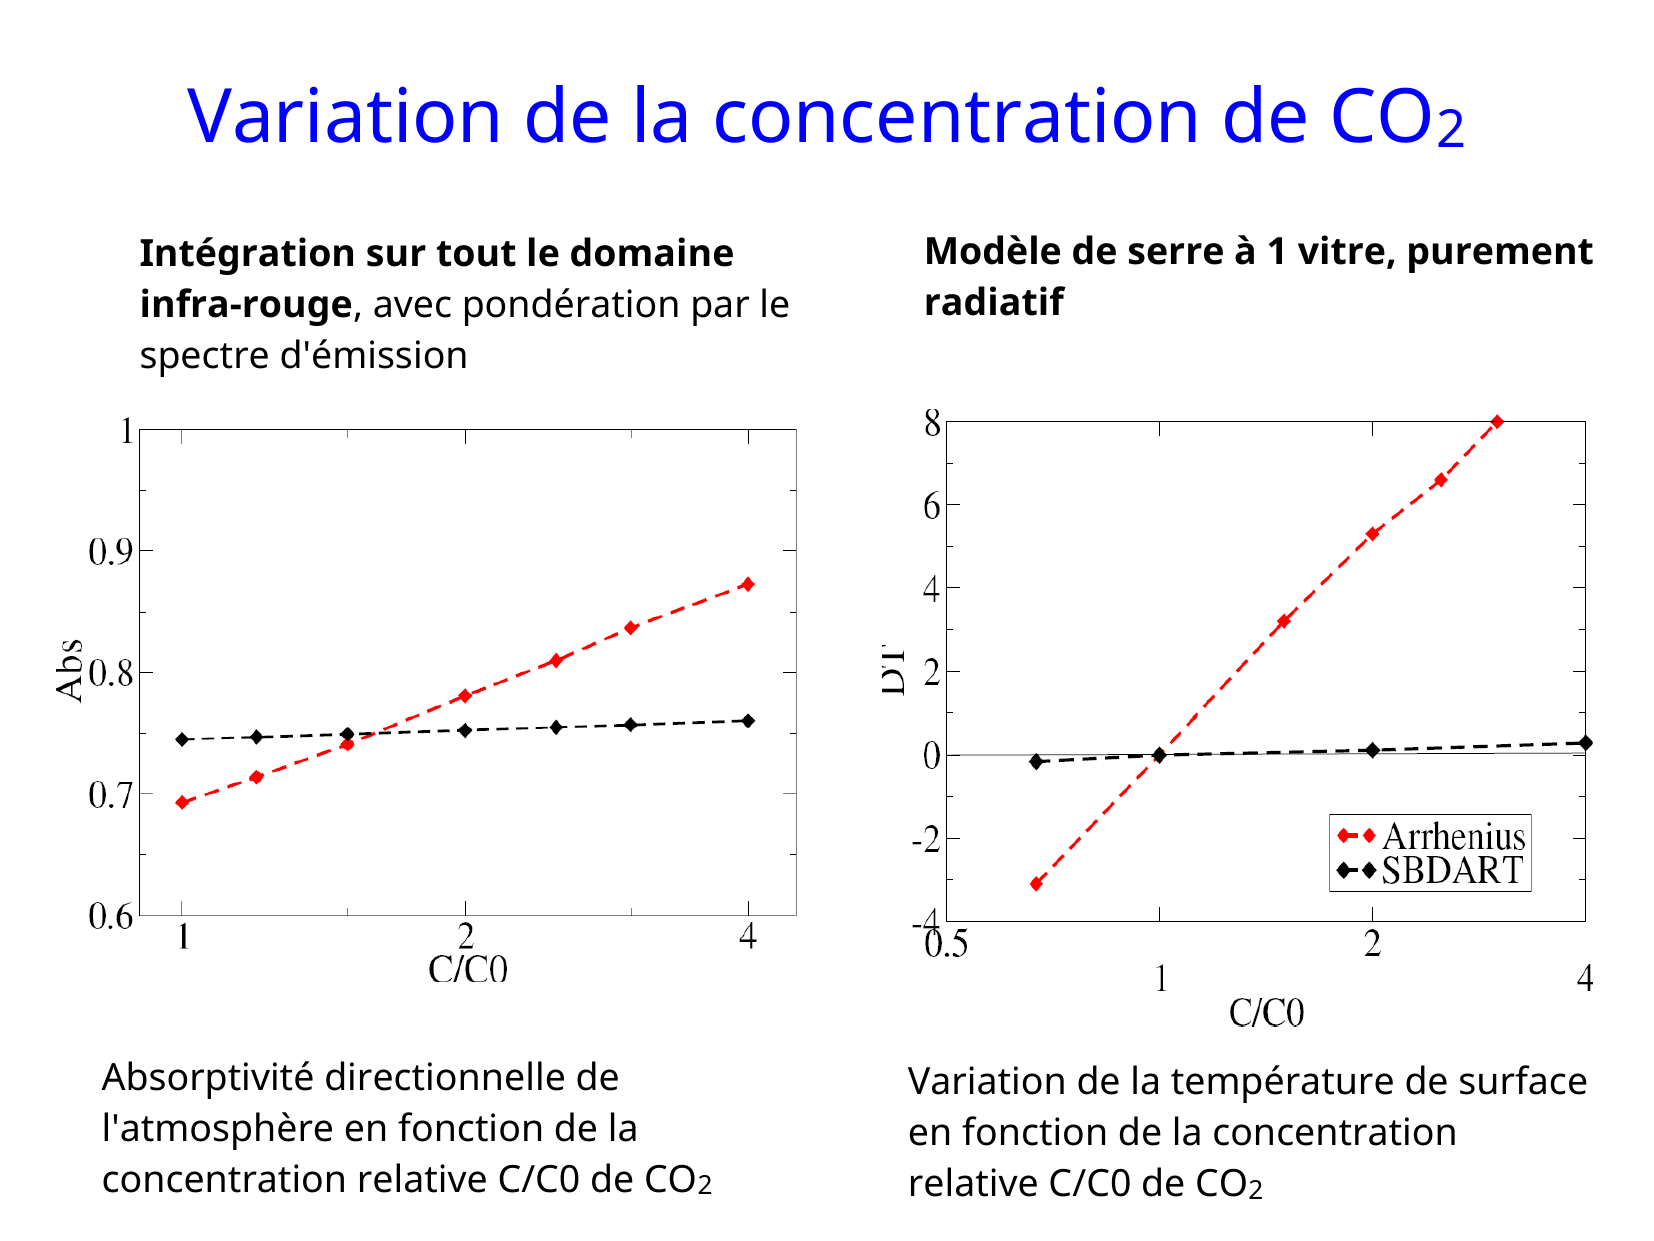

# Variation de la concentration de CO2
Modèle de serre à 1 vitre, purement radiatif
Intégration sur tout le domaine infra-rouge, avec pondération par le spectre d'émission
Absorptivité directionnelle de l'atmosphère en fonction de la concentration relative C/C0 de CO2
Variation de la température de surface en fonction de la concentration relative C/C0 de CO2